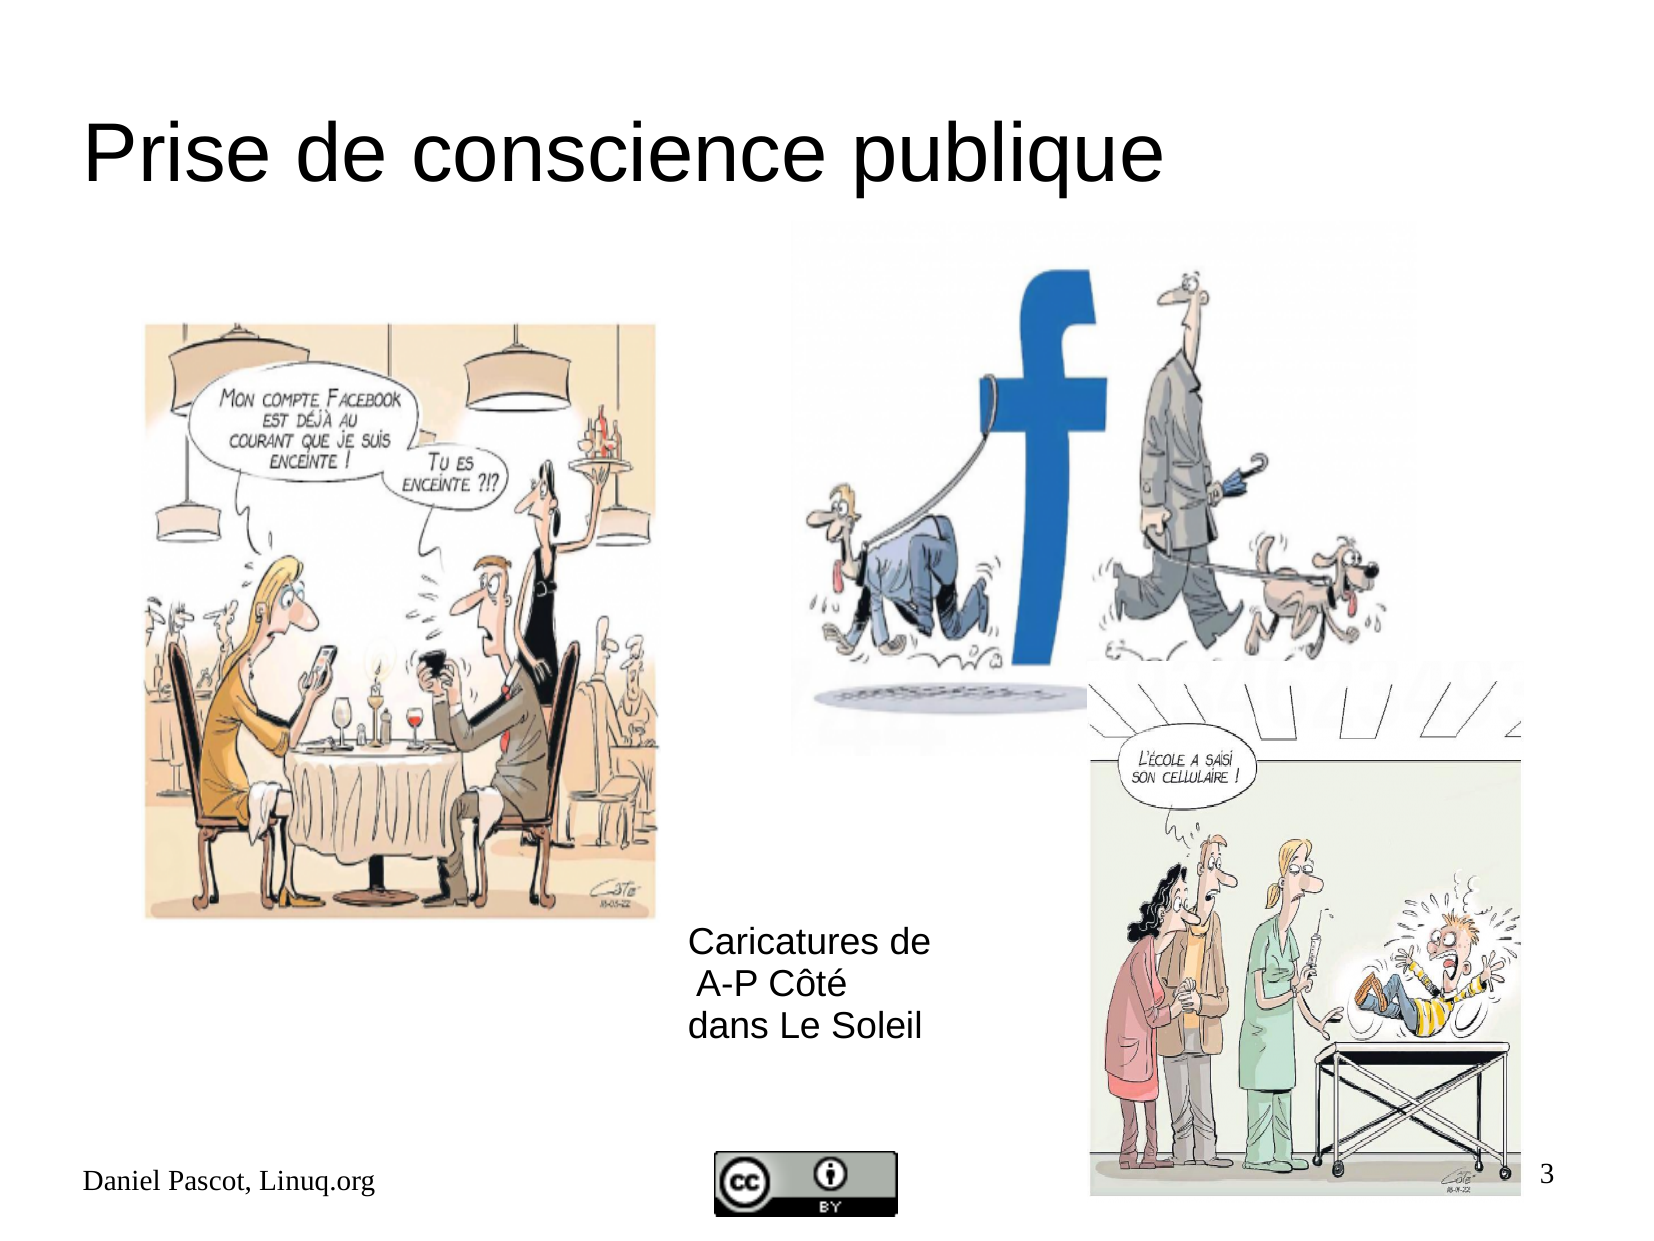

# Prise de conscience publique
Caricatures de A-P Côté dans Le Soleil
3
15-08- 2018